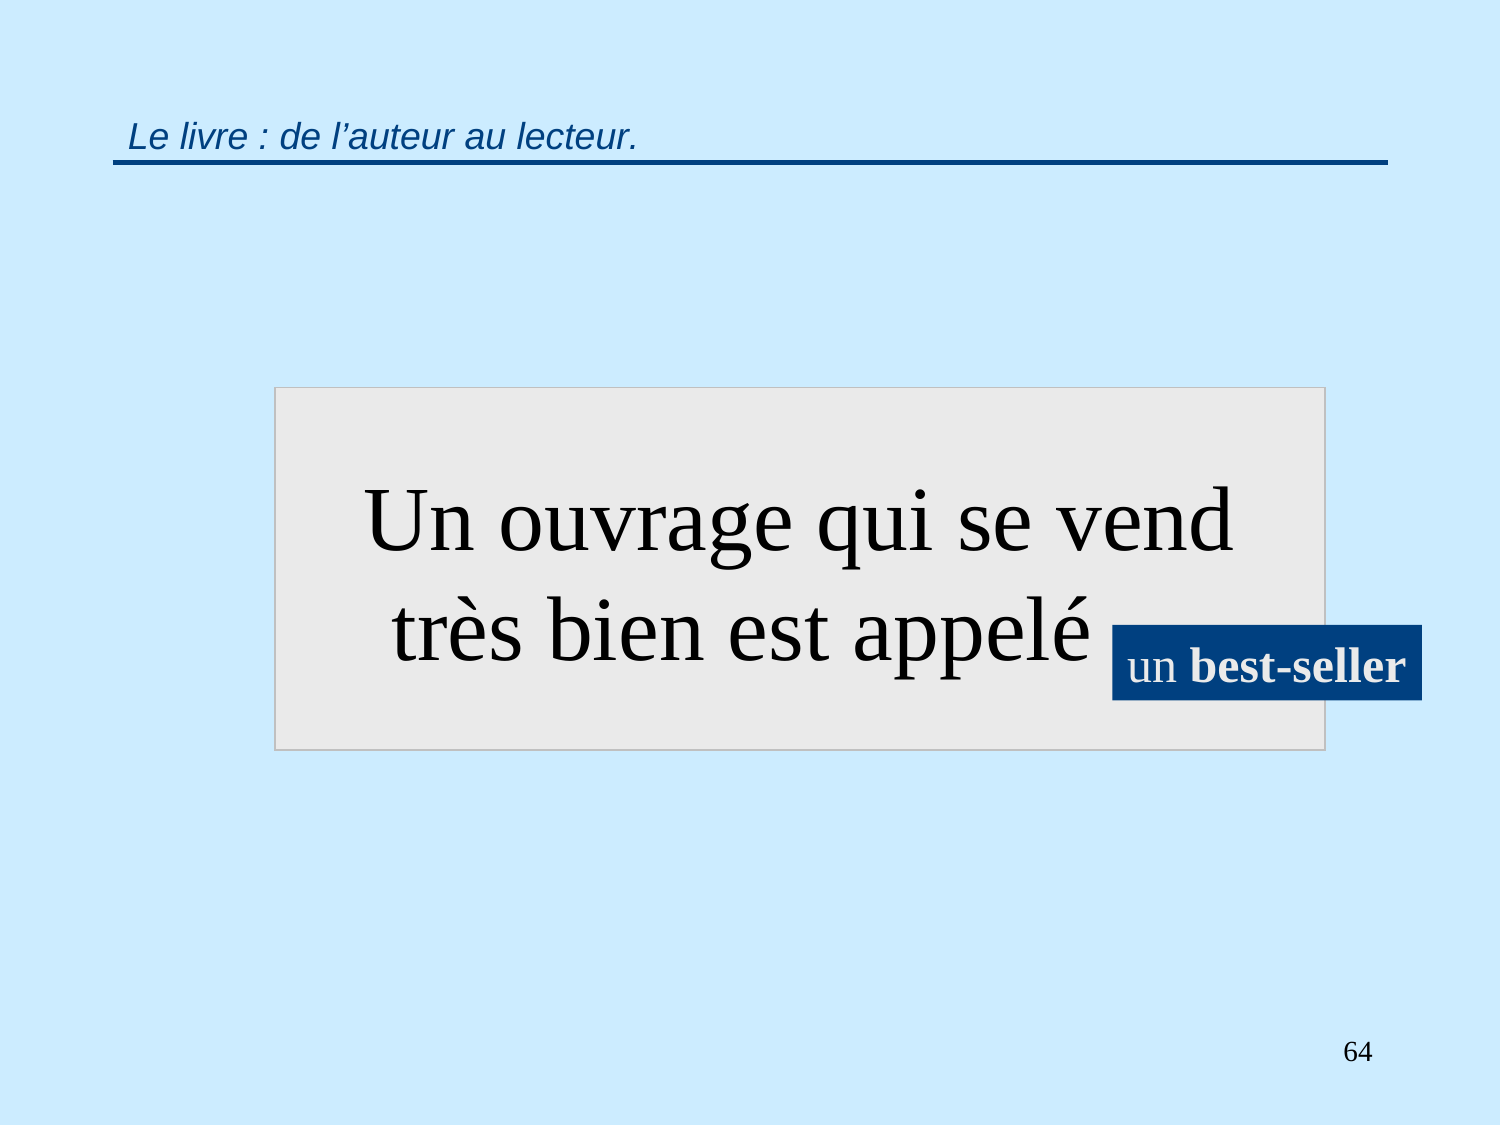

Le livre : de l’auteur au lecteur.
# Un ouvrage qui se vend très bien est appelé …
un best-seller
64